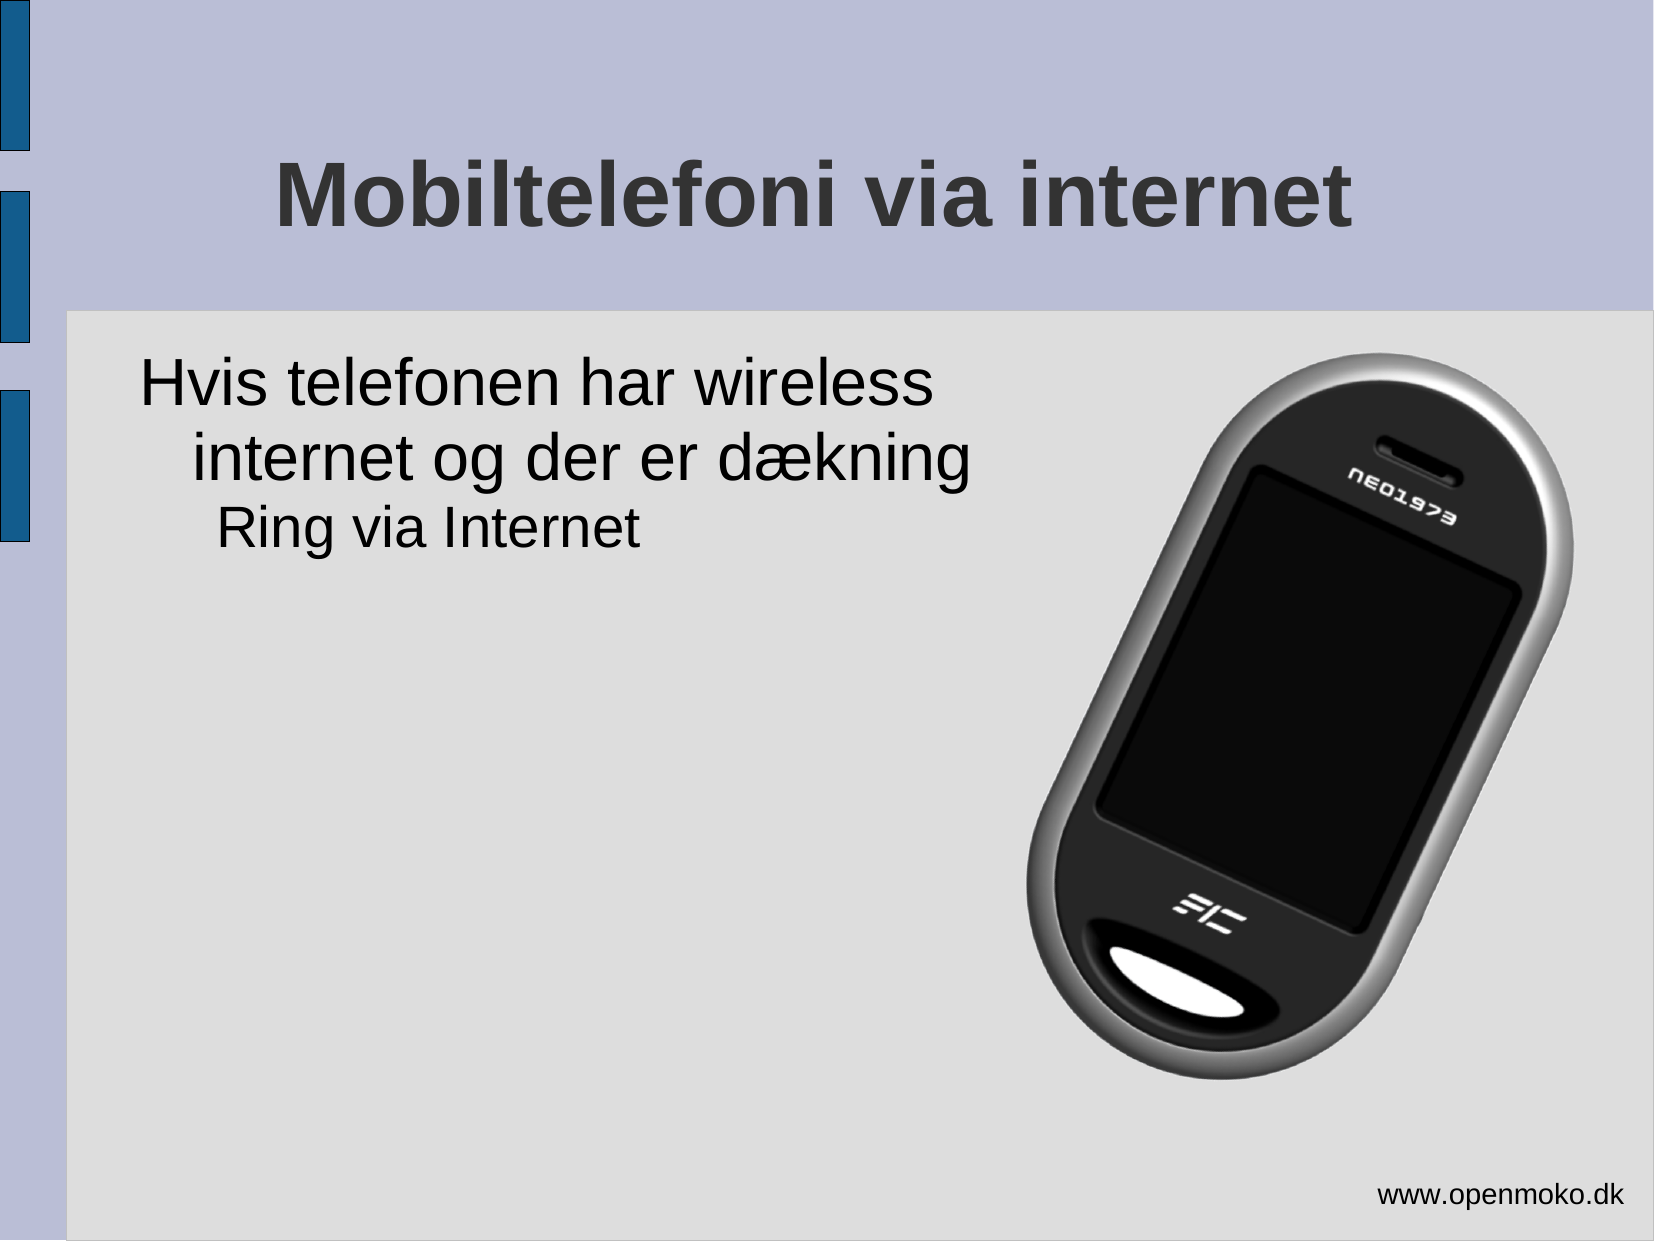

# Mobiltelefoni via internet
Hvis telefonen har wireless
internet og der er dækning
Ring via Internet